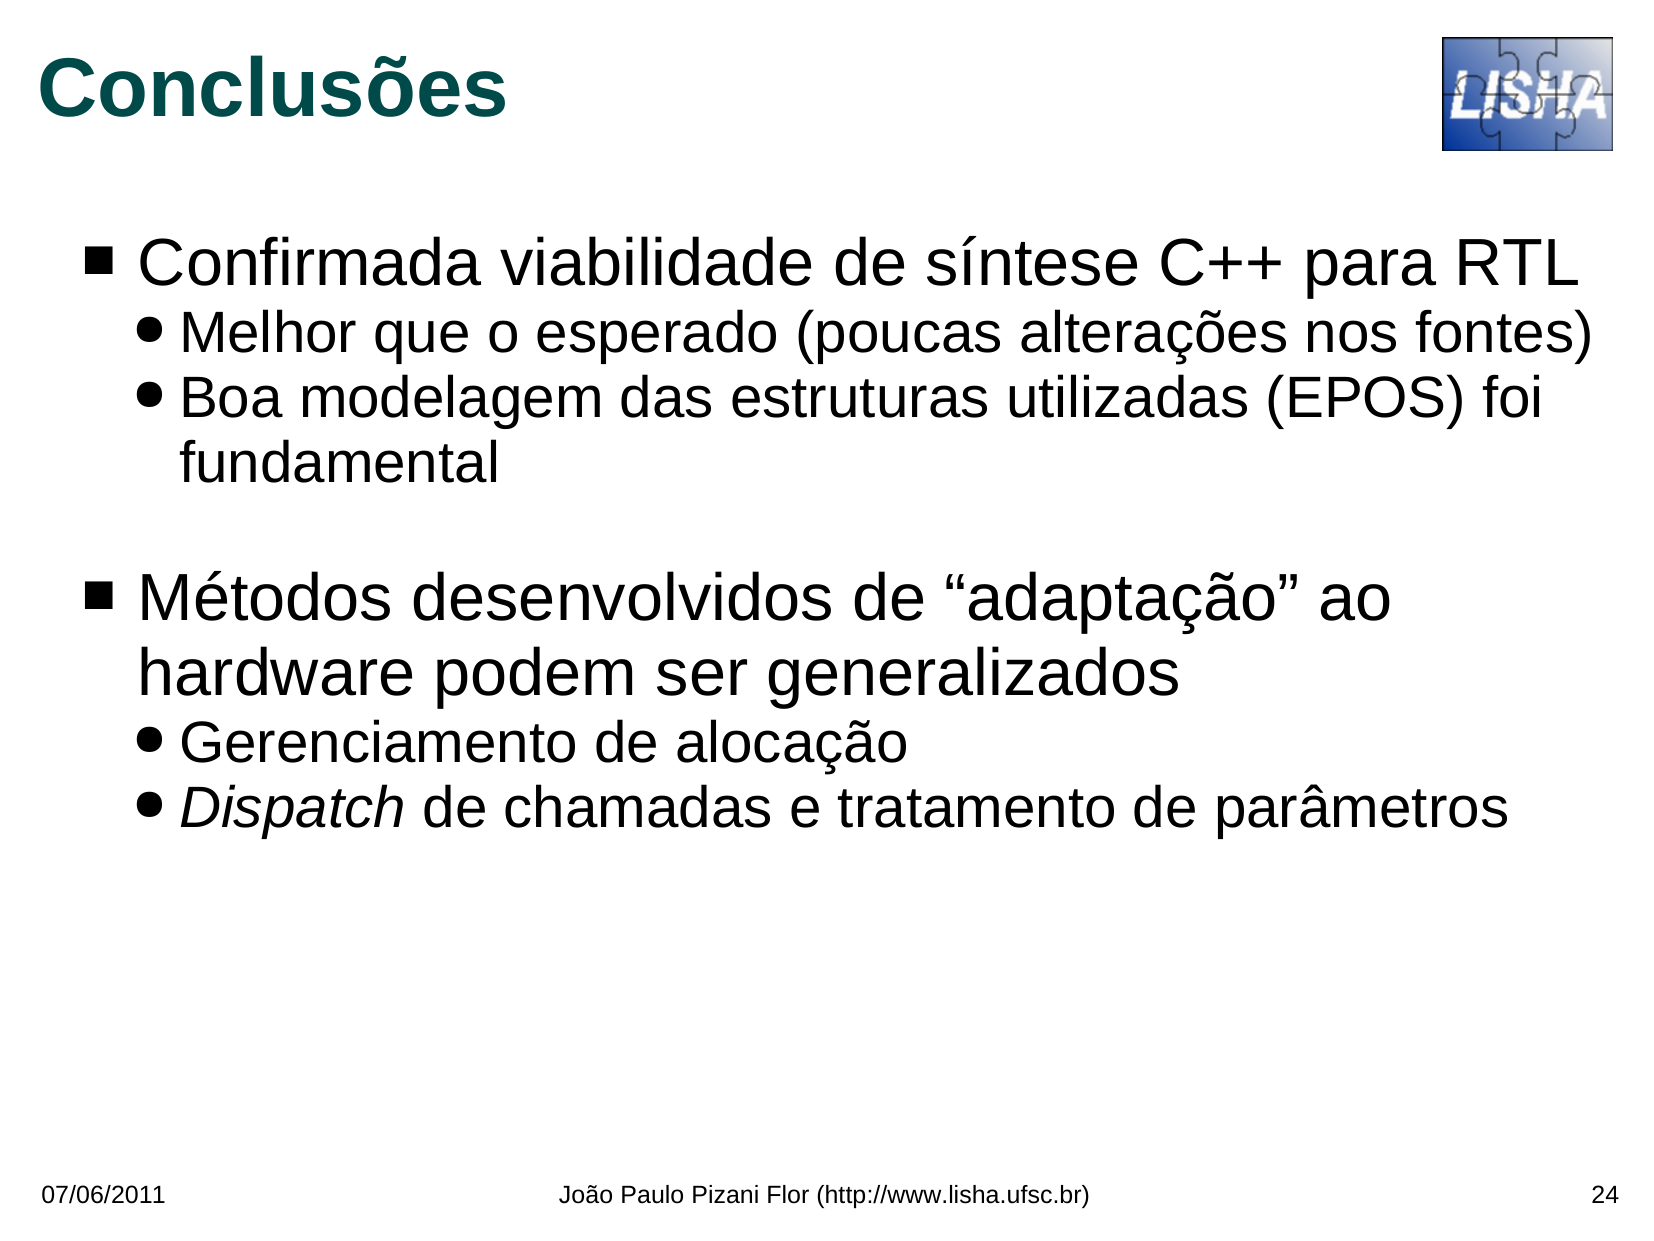

# Conclusões
Confirmada viabilidade de síntese C++ para RTL
Melhor que o esperado (poucas alterações nos fontes)
Boa modelagem das estruturas utilizadas (EPOS) foi fundamental
Métodos desenvolvidos de “adaptação” ao hardware podem ser generalizados
Gerenciamento de alocação
Dispatch de chamadas e tratamento de parâmetros